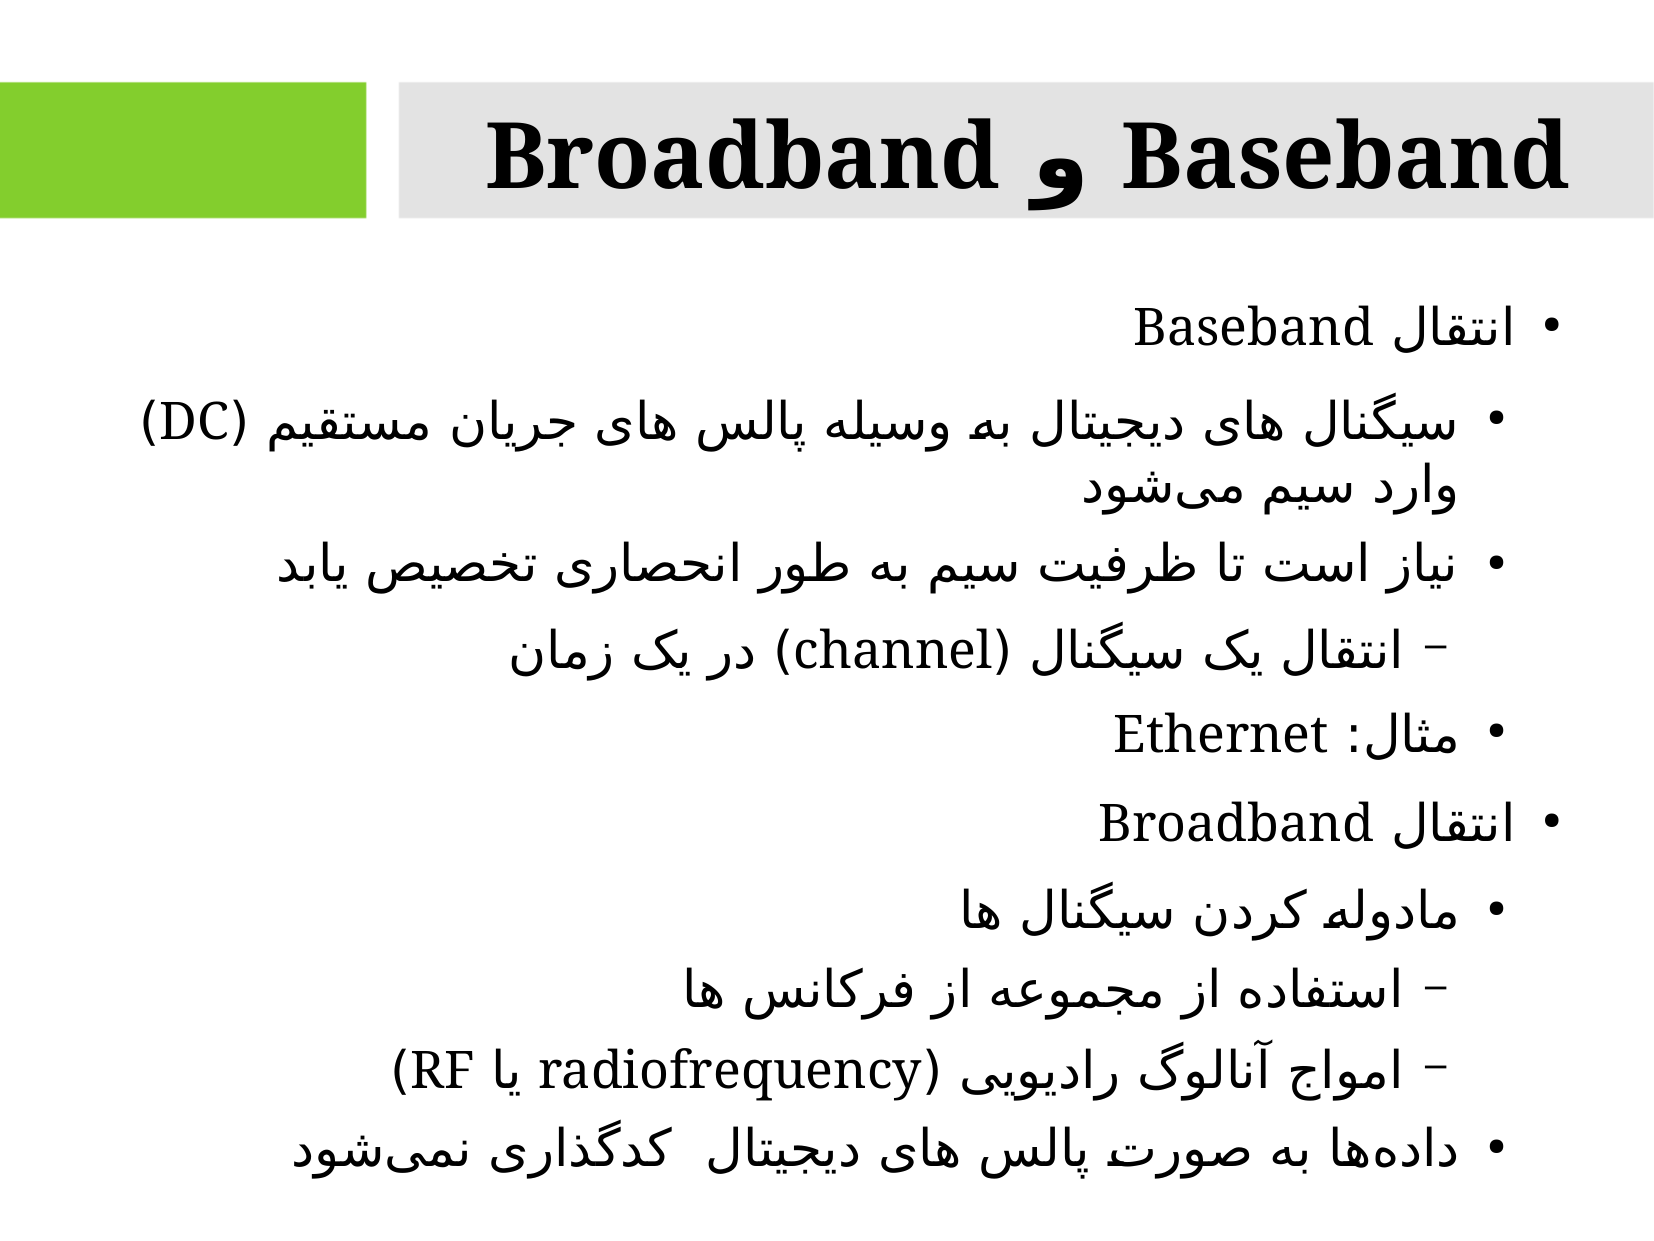

# Baseband و Broadband
انتقال Baseband
سیگنال های دیجیتال به وسیله پالس های جریان مستقیم (DC) وارد سیم می‌شود
نیاز است تا ظرفیت سیم به طور انحصاری تخصیص یابد
انتقال یک سیگنال (channel) در یک زمان
مثال: Ethernet
انتقال Broadband
مادوله کردن سیگنال ها
استفاده از مجموعه از فرکانس ها
امواج آنالوگ رادیویی (radiofrequency یا RF)
داده‌ها به صورت پالس های دیجیتال کدگذاری نمی‌شود